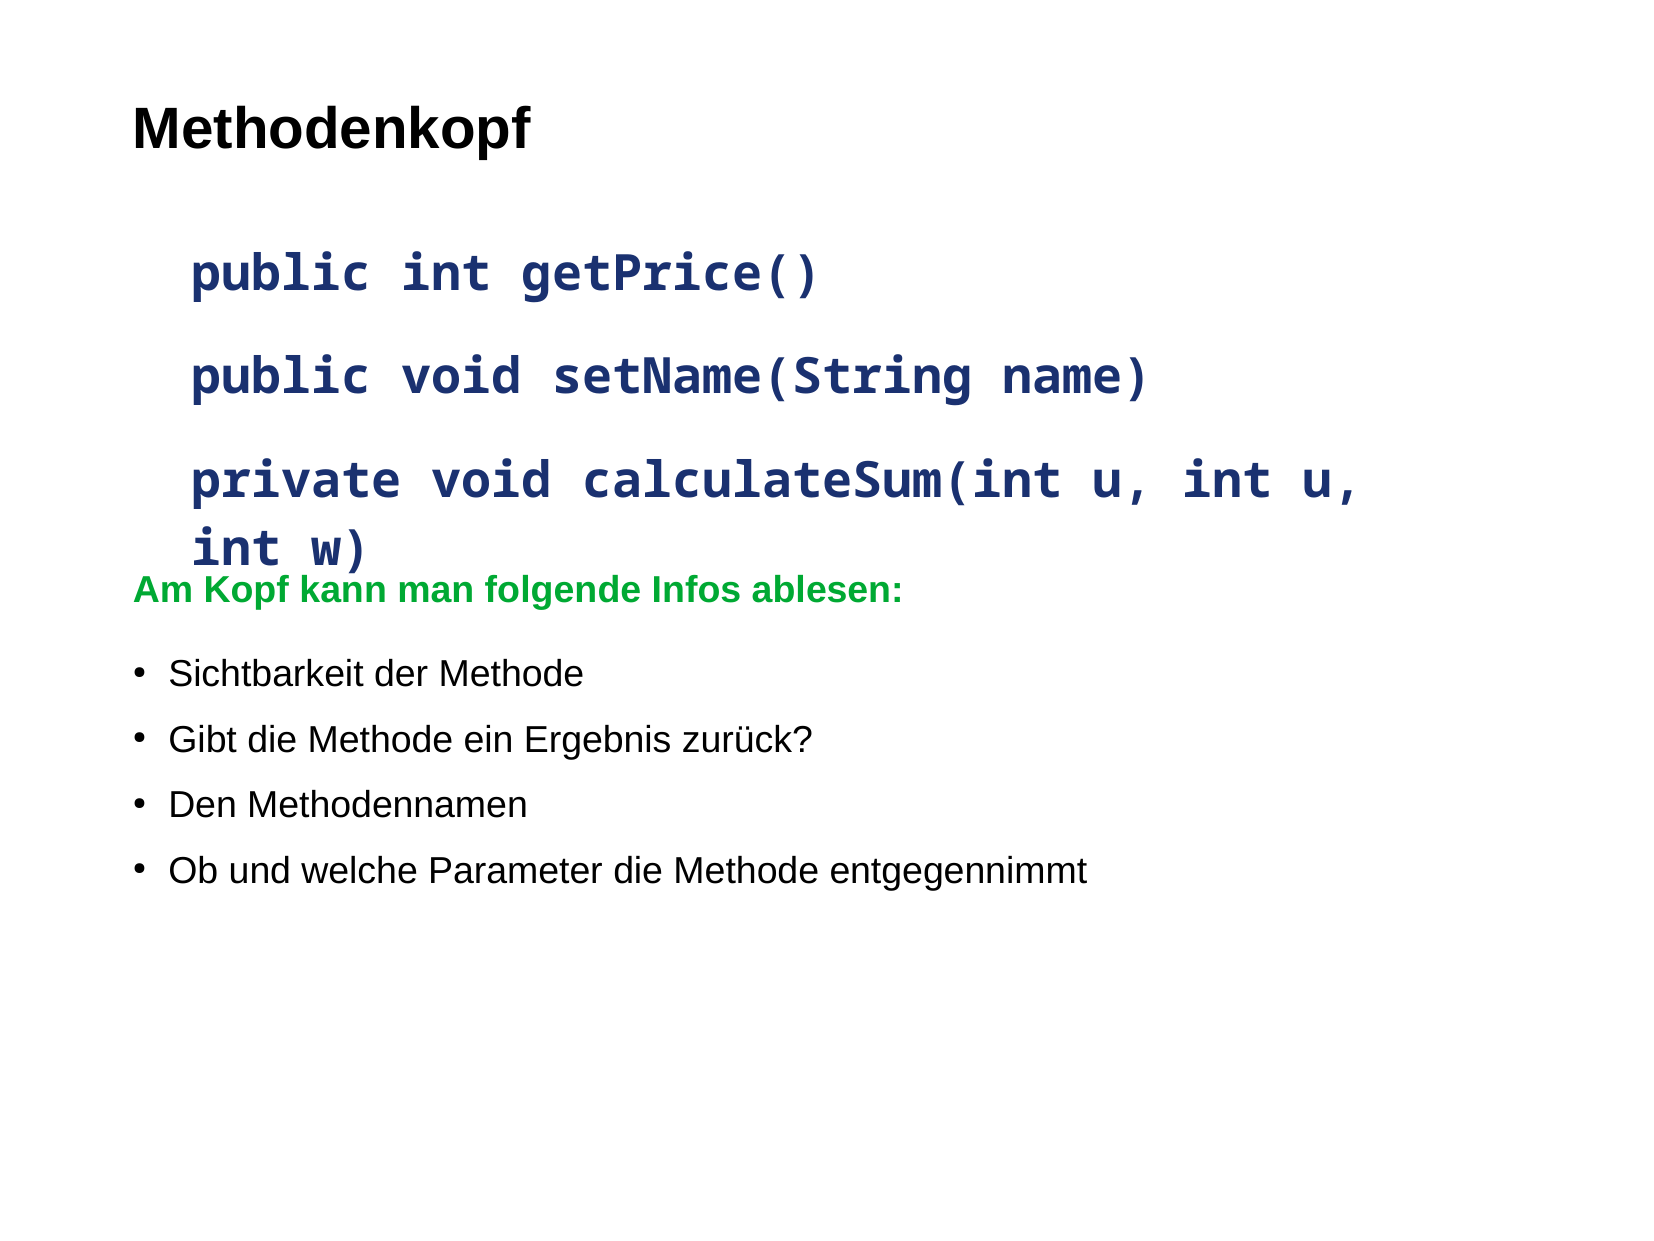

Methodenkopf
public int getPrice()
public void setName(String name)
private void calculateSum(int u, int u, int w)
Am Kopf kann man folgende Infos ablesen:
Sichtbarkeit der Methode
Gibt die Methode ein Ergebnis zurück?
Den Methodennamen
Ob und welche Parameter die Methode entgegennimmt